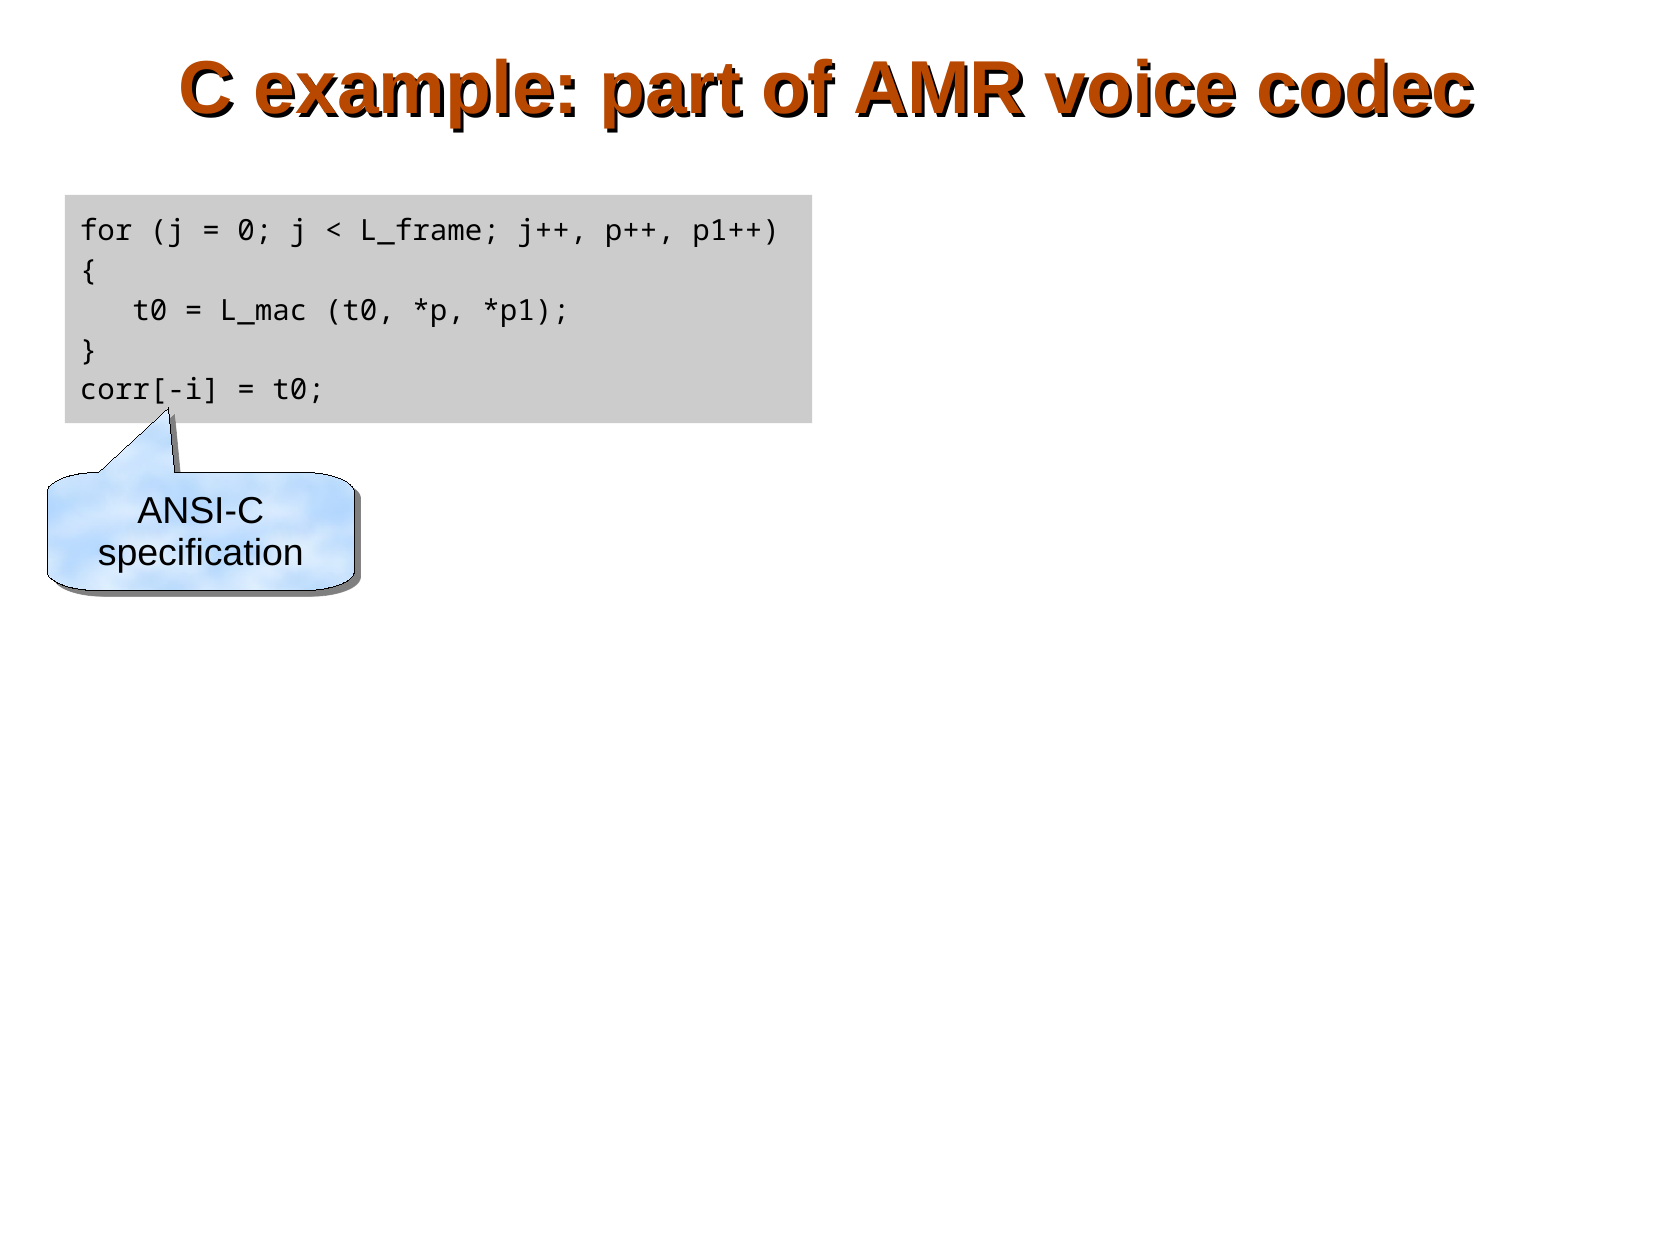

# C example: part of AMR voice codec
for (j = 0; j < L_frame; j++, p++, p1++)
{
 t0 = L_mac (t0, *p, *p1);
}
corr[-i] = t0;
ANSI-C specification